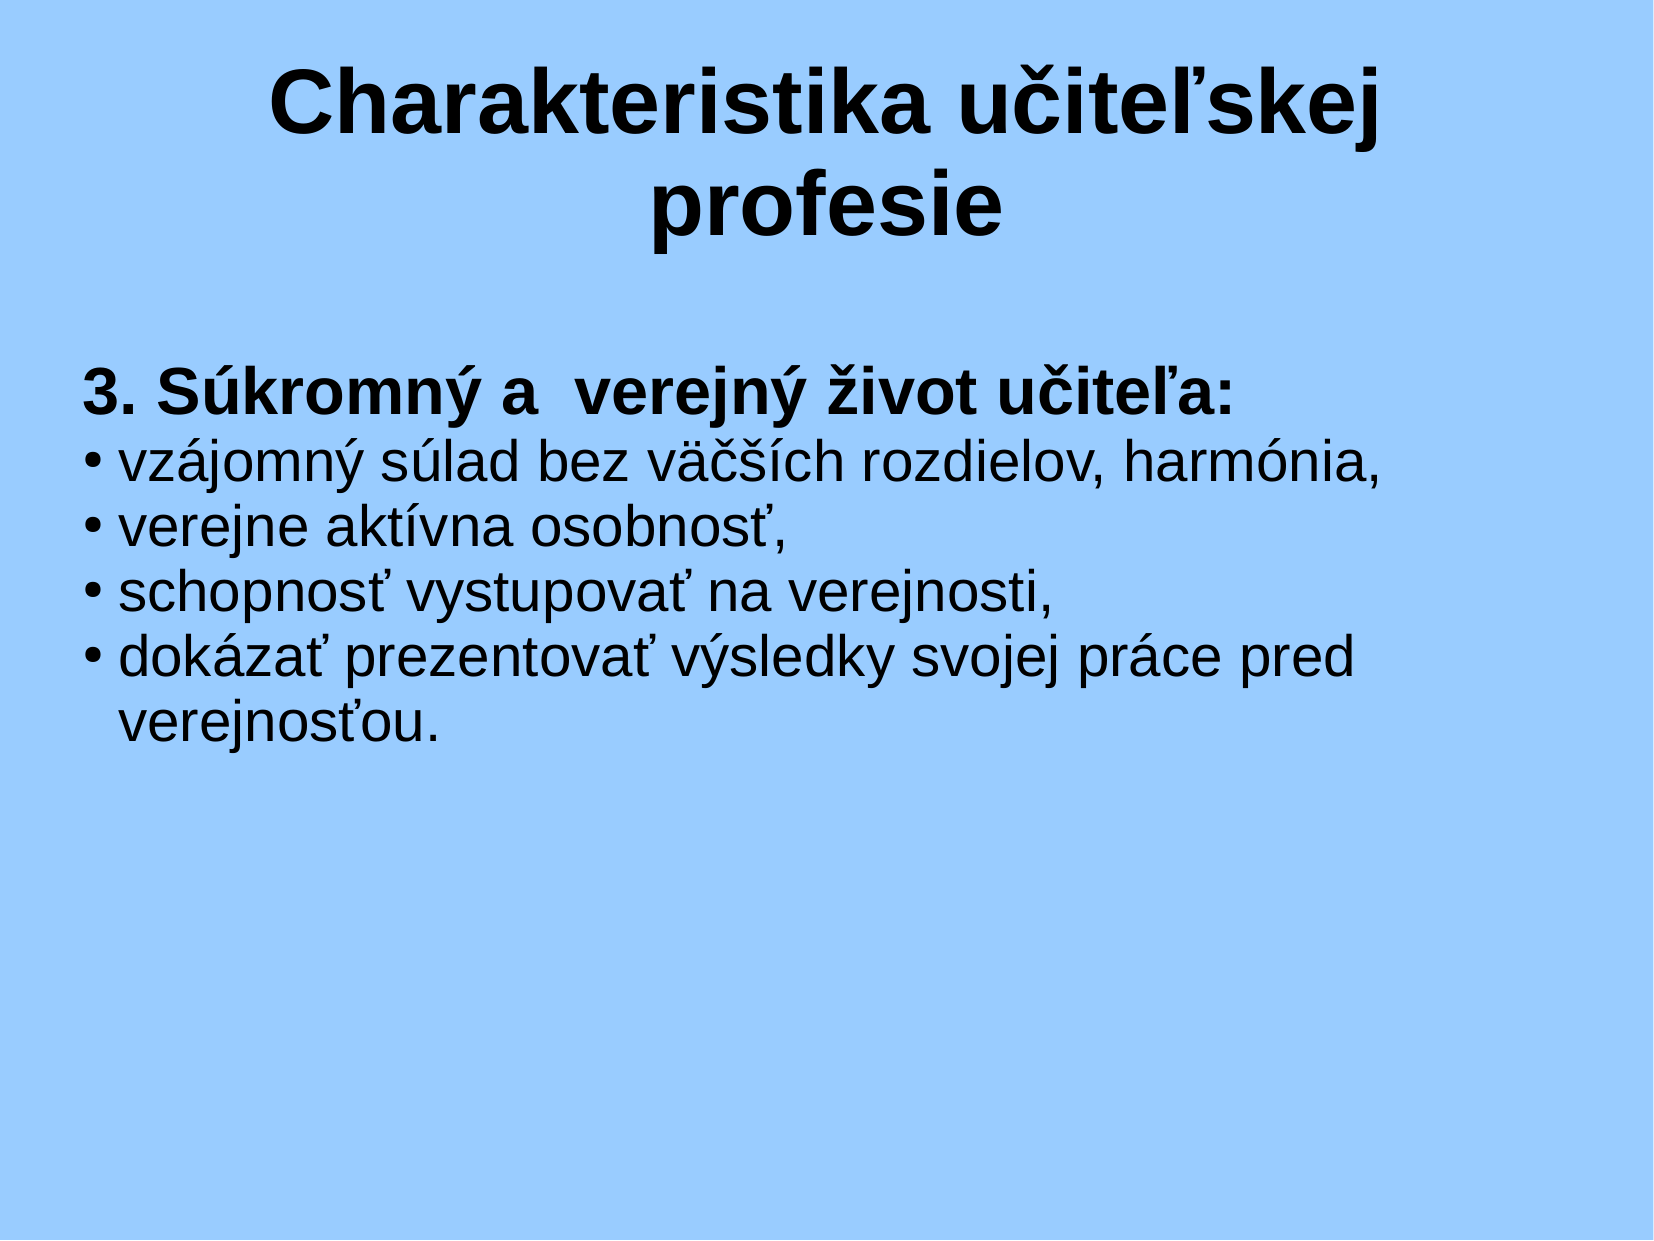

# Charakteristika učiteľskej profesie
3. Súkromný a  verejný život učiteľa:
vzájomný súlad bez väčších rozdielov, harmónia,
verejne aktívna osobnosť,
schopnosť vystupovať na verejnosti,
dokázať prezentovať výsledky svojej práce pred verejnosťou.